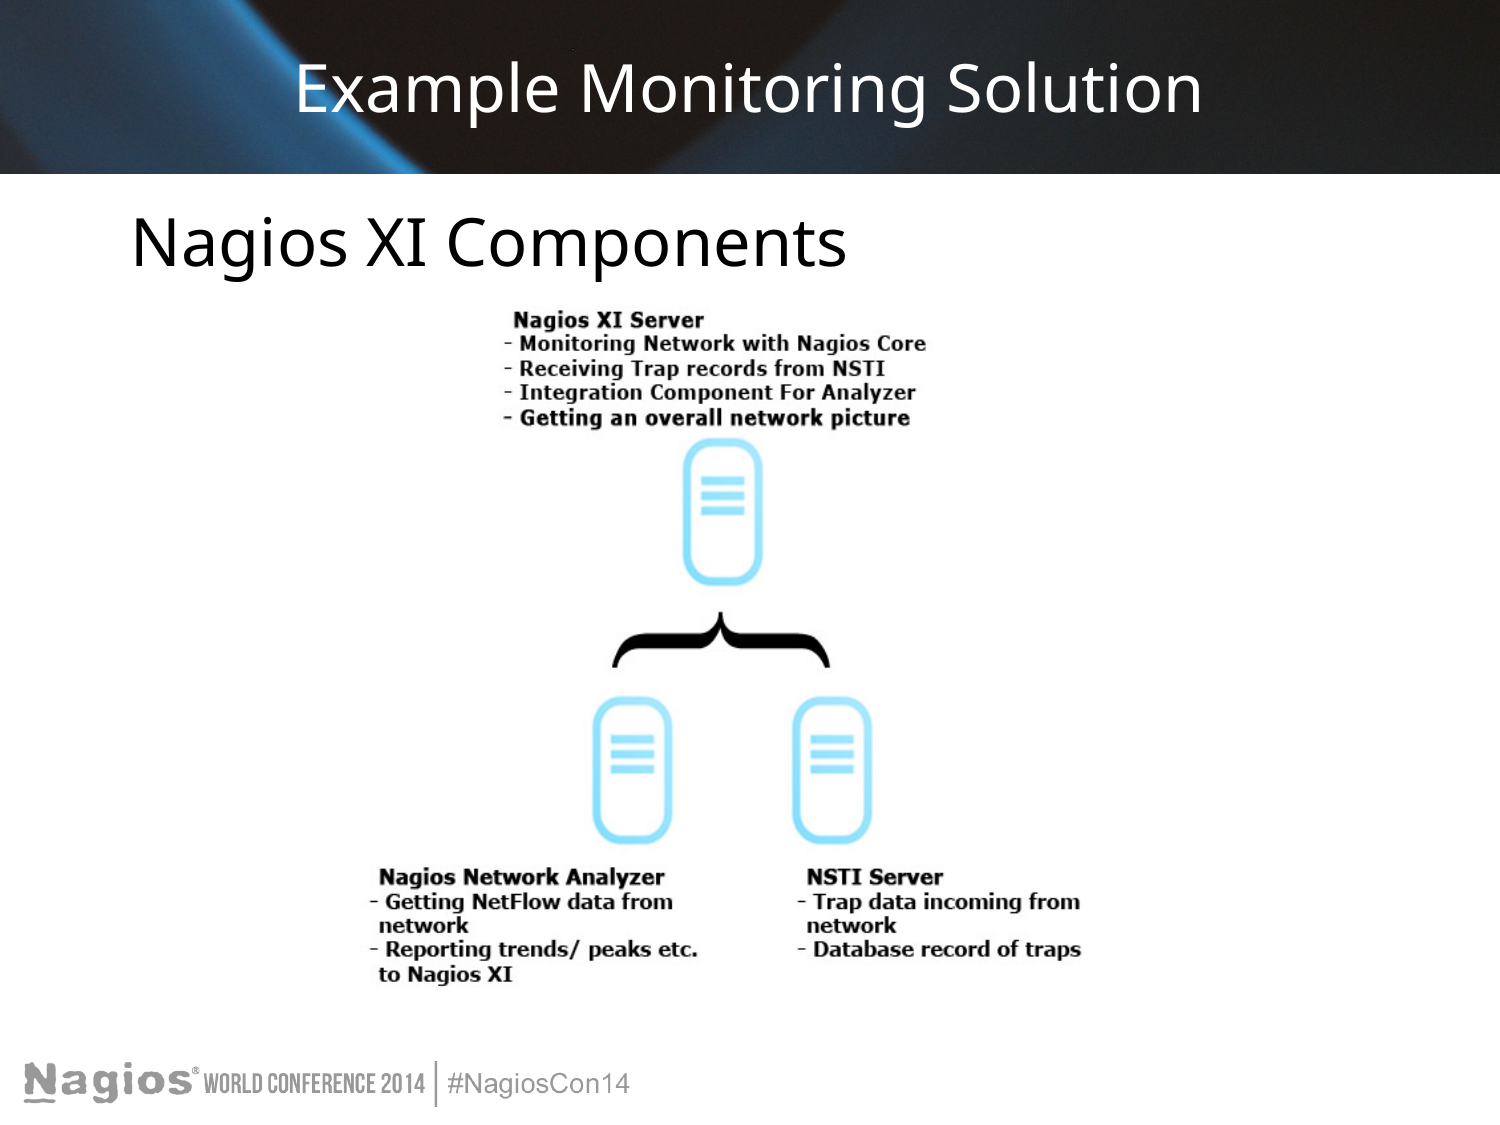

# Example Monitoring Solution
Nagios XI Components